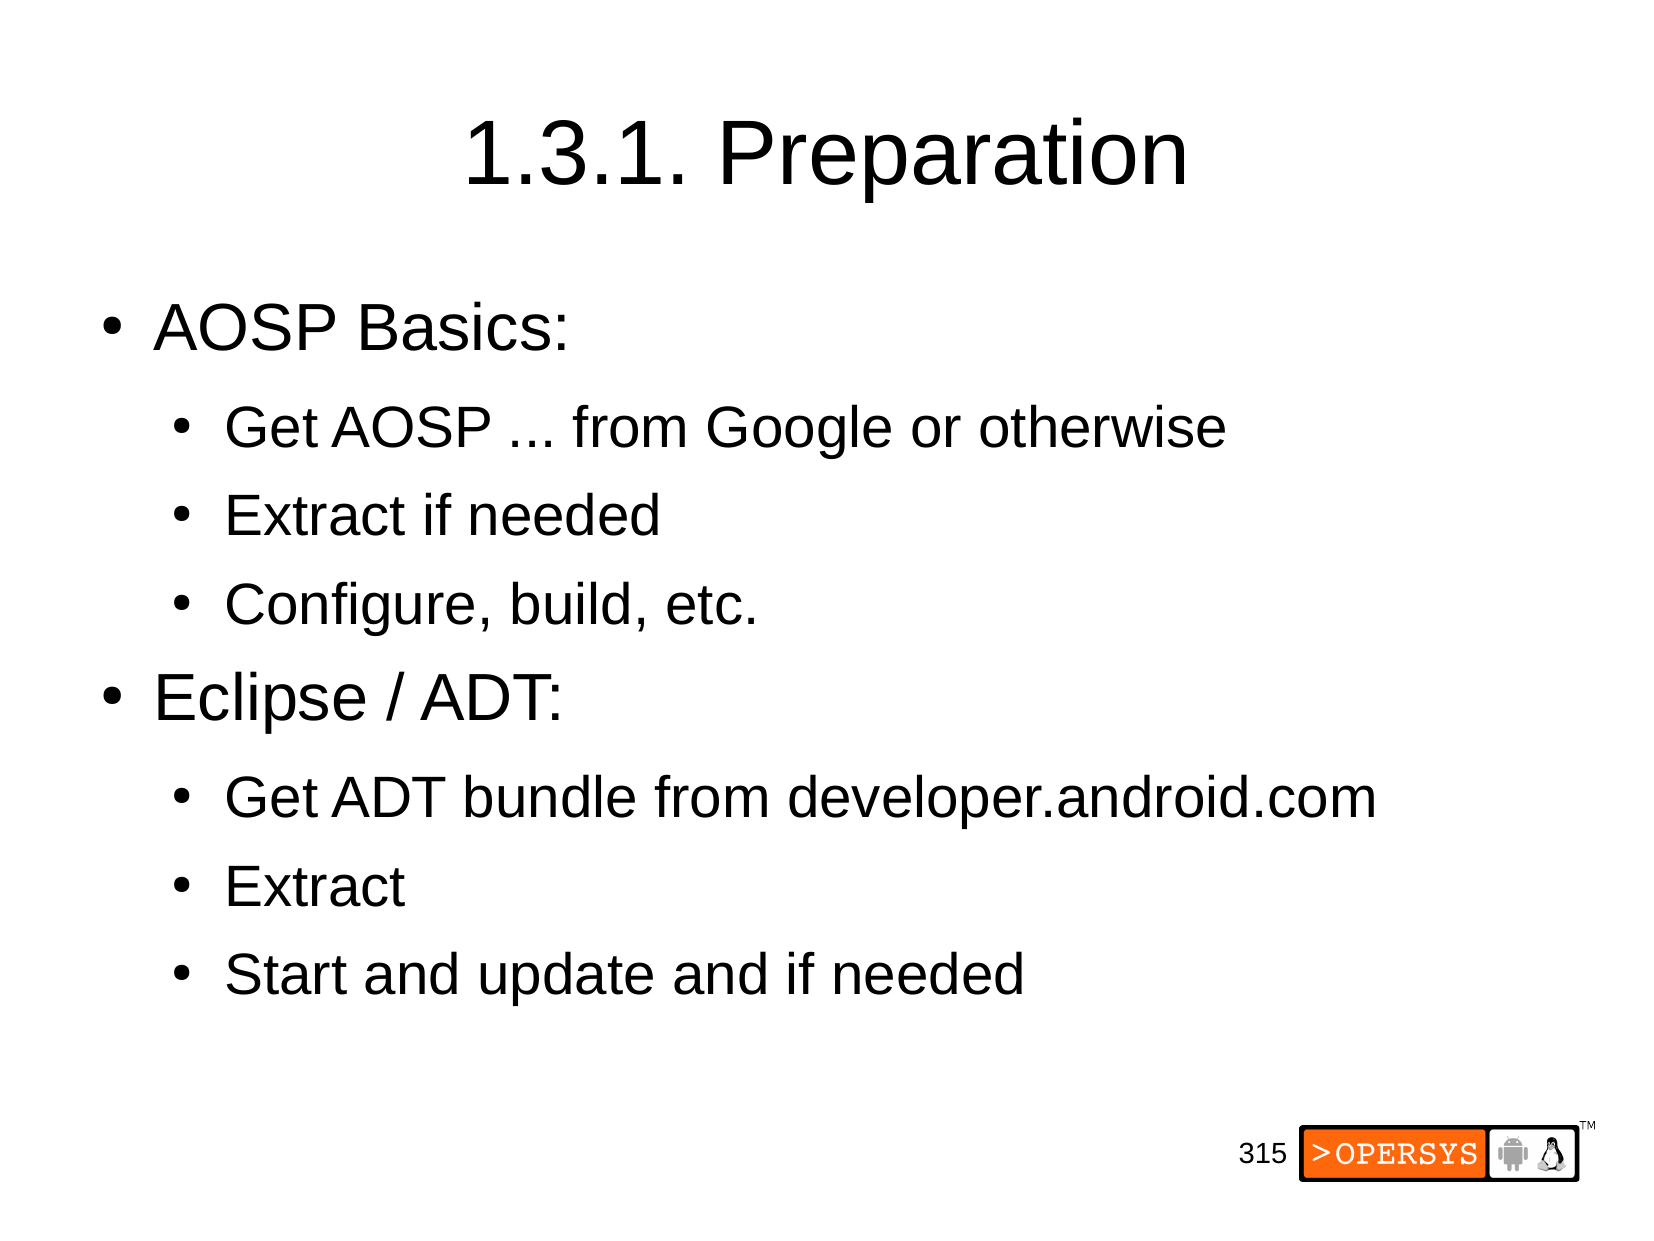

# 1.3.1. Preparation
AOSP Basics:
Get AOSP ... from Google or otherwise
Extract if needed
Configure, build, etc.
Eclipse / ADT:
Get ADT bundle from developer.android.com
Extract
Start and update and if needed